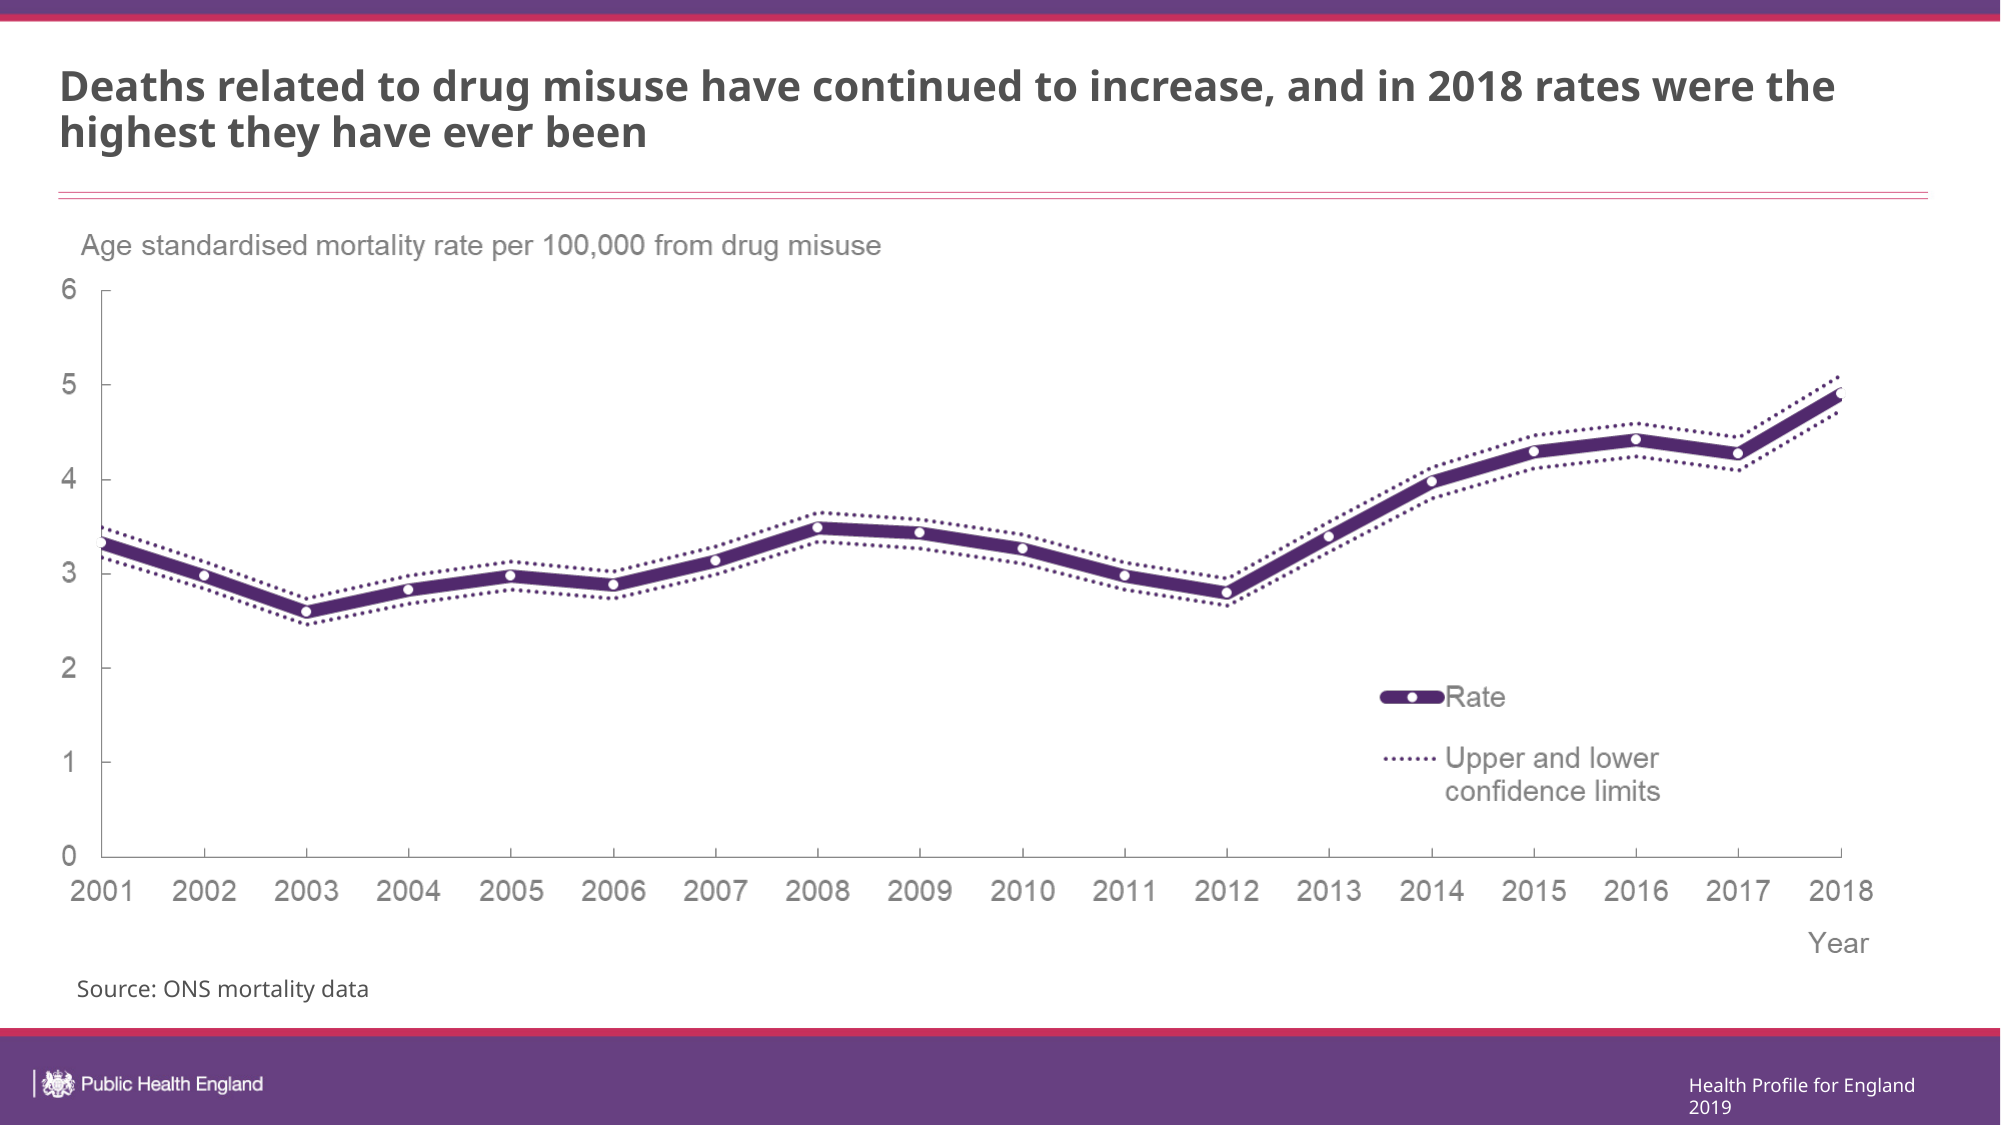

# Deaths related to drug misuse have continued to increase, and in 2018 rates were the highest they have ever been
Source: ONS mortality data
Health Profile for England 2019